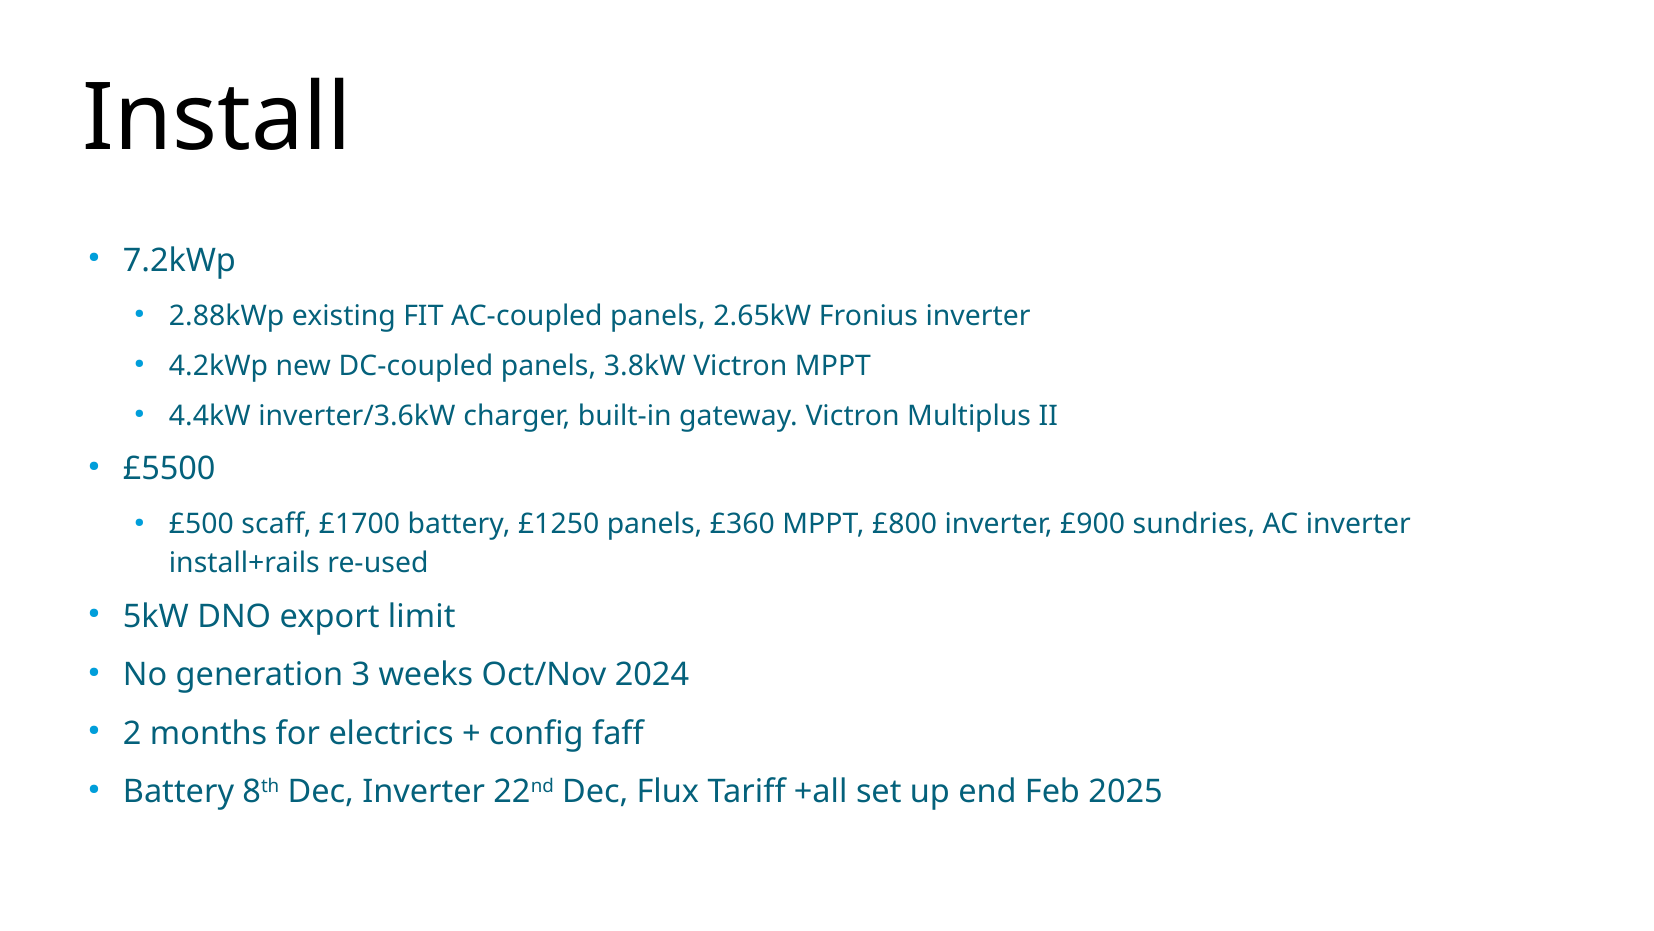

# Install
7.2kWp
2.88kWp existing FIT AC-coupled panels, 2.65kW Fronius inverter
4.2kWp new DC-coupled panels, 3.8kW Victron MPPT
4.4kW inverter/3.6kW charger, built-in gateway. Victron Multiplus II
£5500
£500 scaff, £1700 battery, £1250 panels, £360 MPPT, £800 inverter, £900 sundries, AC inverter install+rails re-used
5kW DNO export limit
No generation 3 weeks Oct/Nov 2024
2 months for electrics + config faff
Battery 8th Dec, Inverter 22nd Dec, Flux Tariff +all set up end Feb 2025